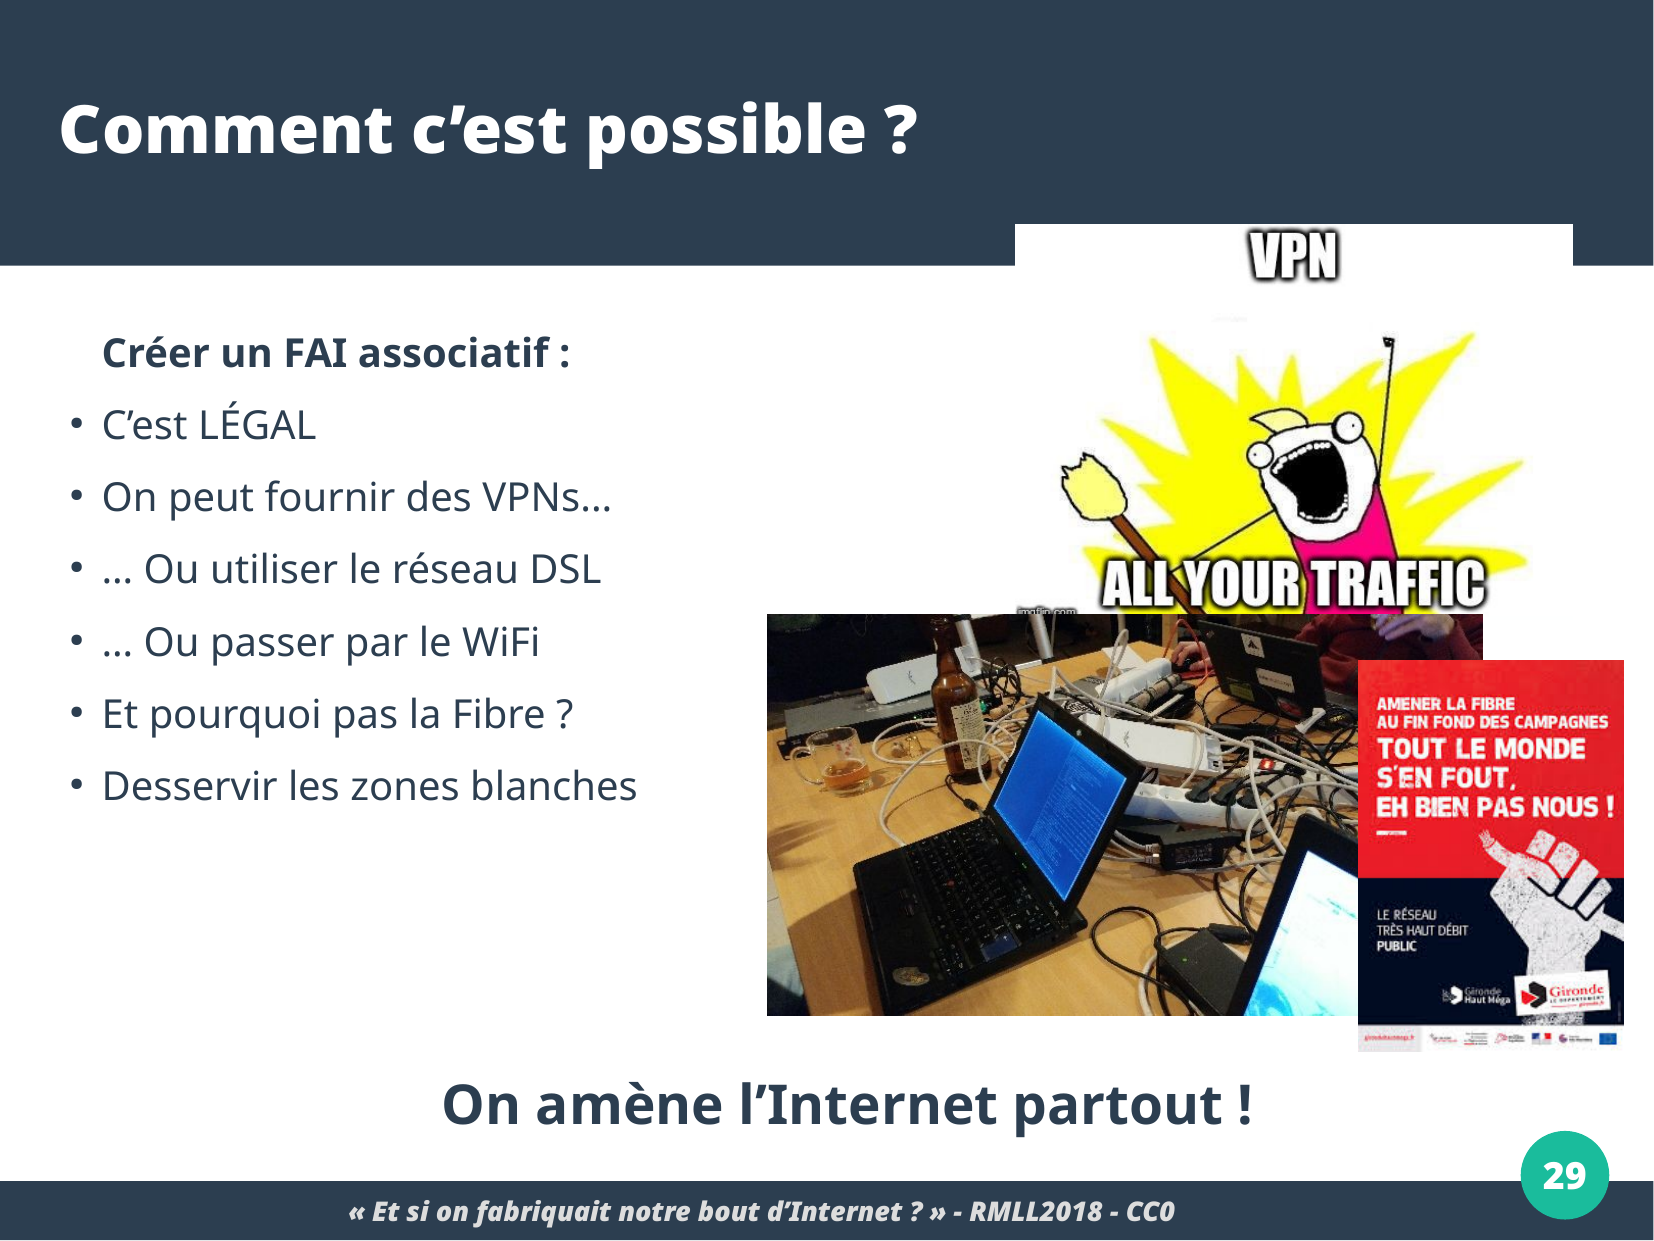

# Comment c’est possible ?
Créer un FAI associatif :
C’est LÉGAL
On peut fournir des VPNs...
… Ou utiliser le réseau DSL
… Ou passer par le WiFi
Et pourquoi pas la Fibre ?
Desservir les zones blanches
On amène l’Internet partout !
29
« Et si on fabriquait notre bout d’Internet ? » - RMLL2018 - CC0